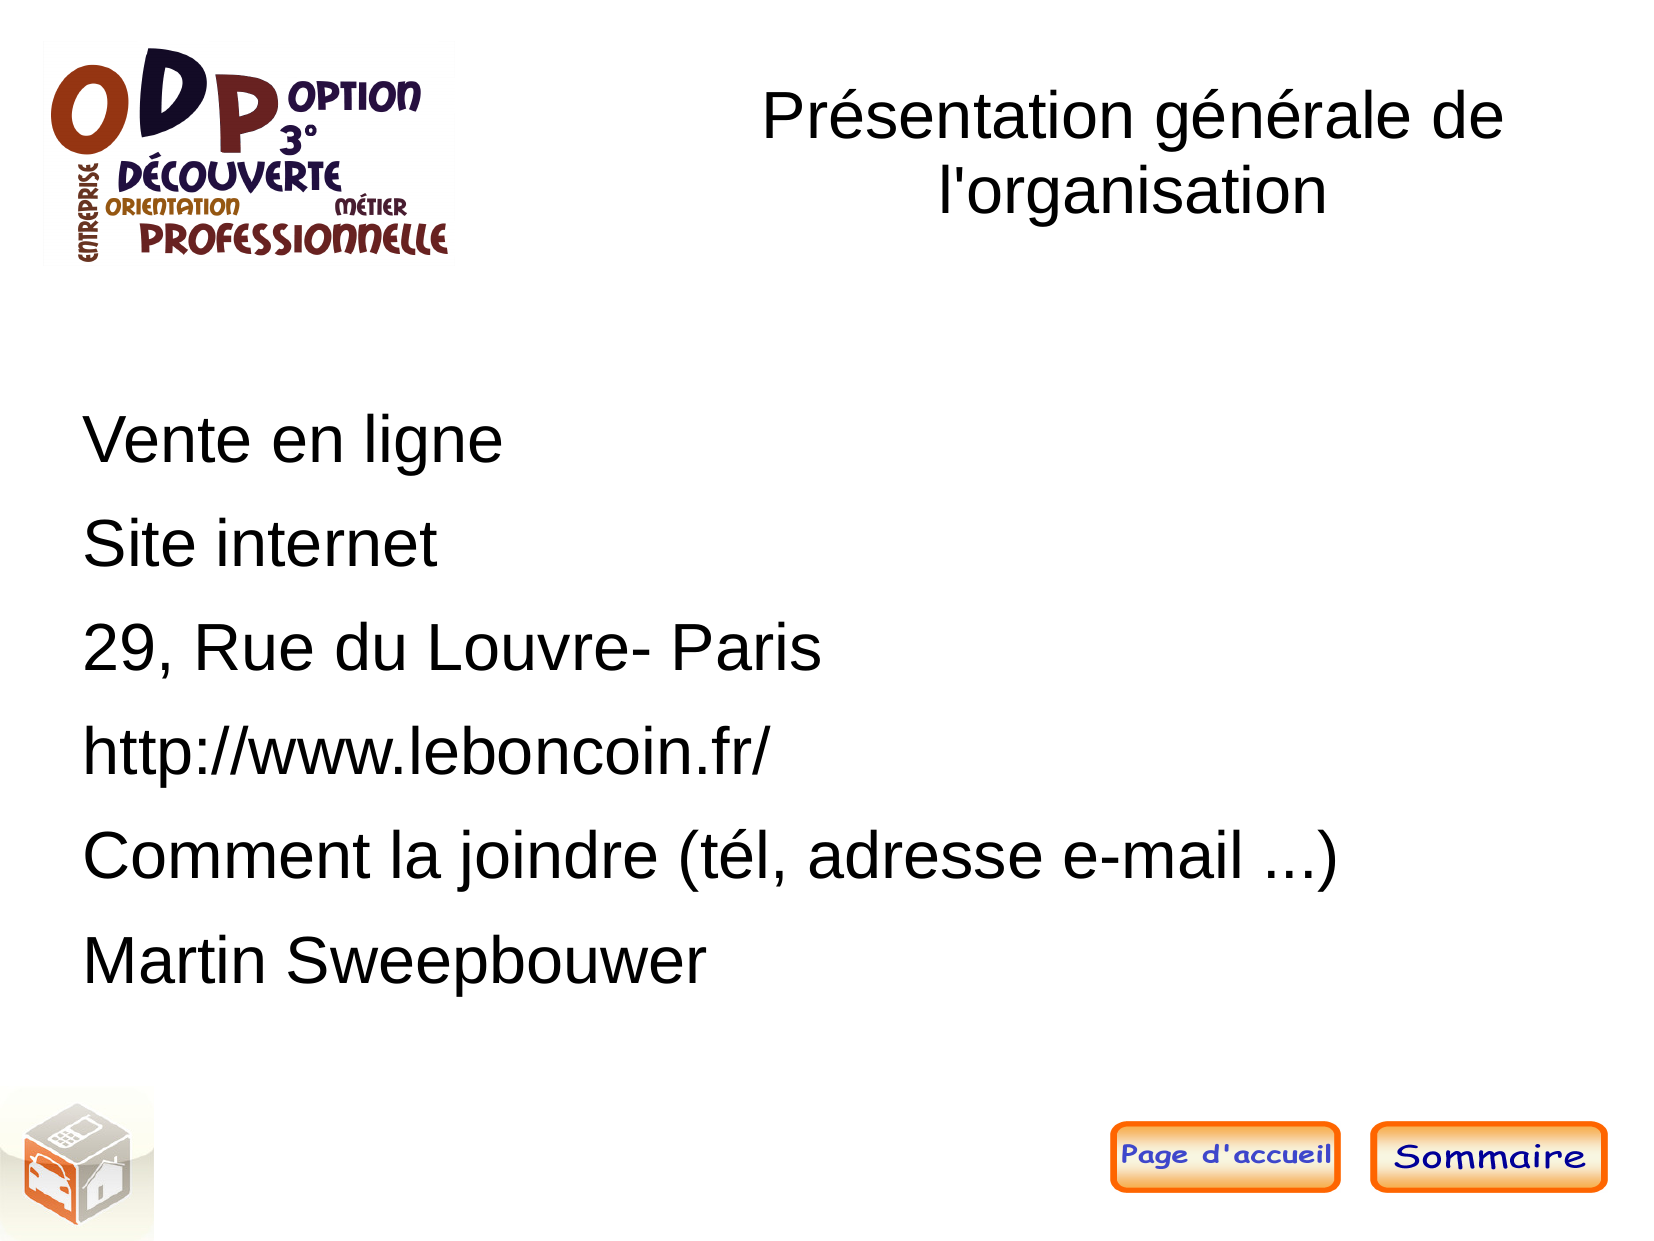

# Présentation générale de l'organisation
Vente en ligne
Site internet
29, Rue du Louvre- Paris
http://www.leboncoin.fr/
Comment la joindre (tél, adresse e-mail ...)
Martin Sweepbouwer